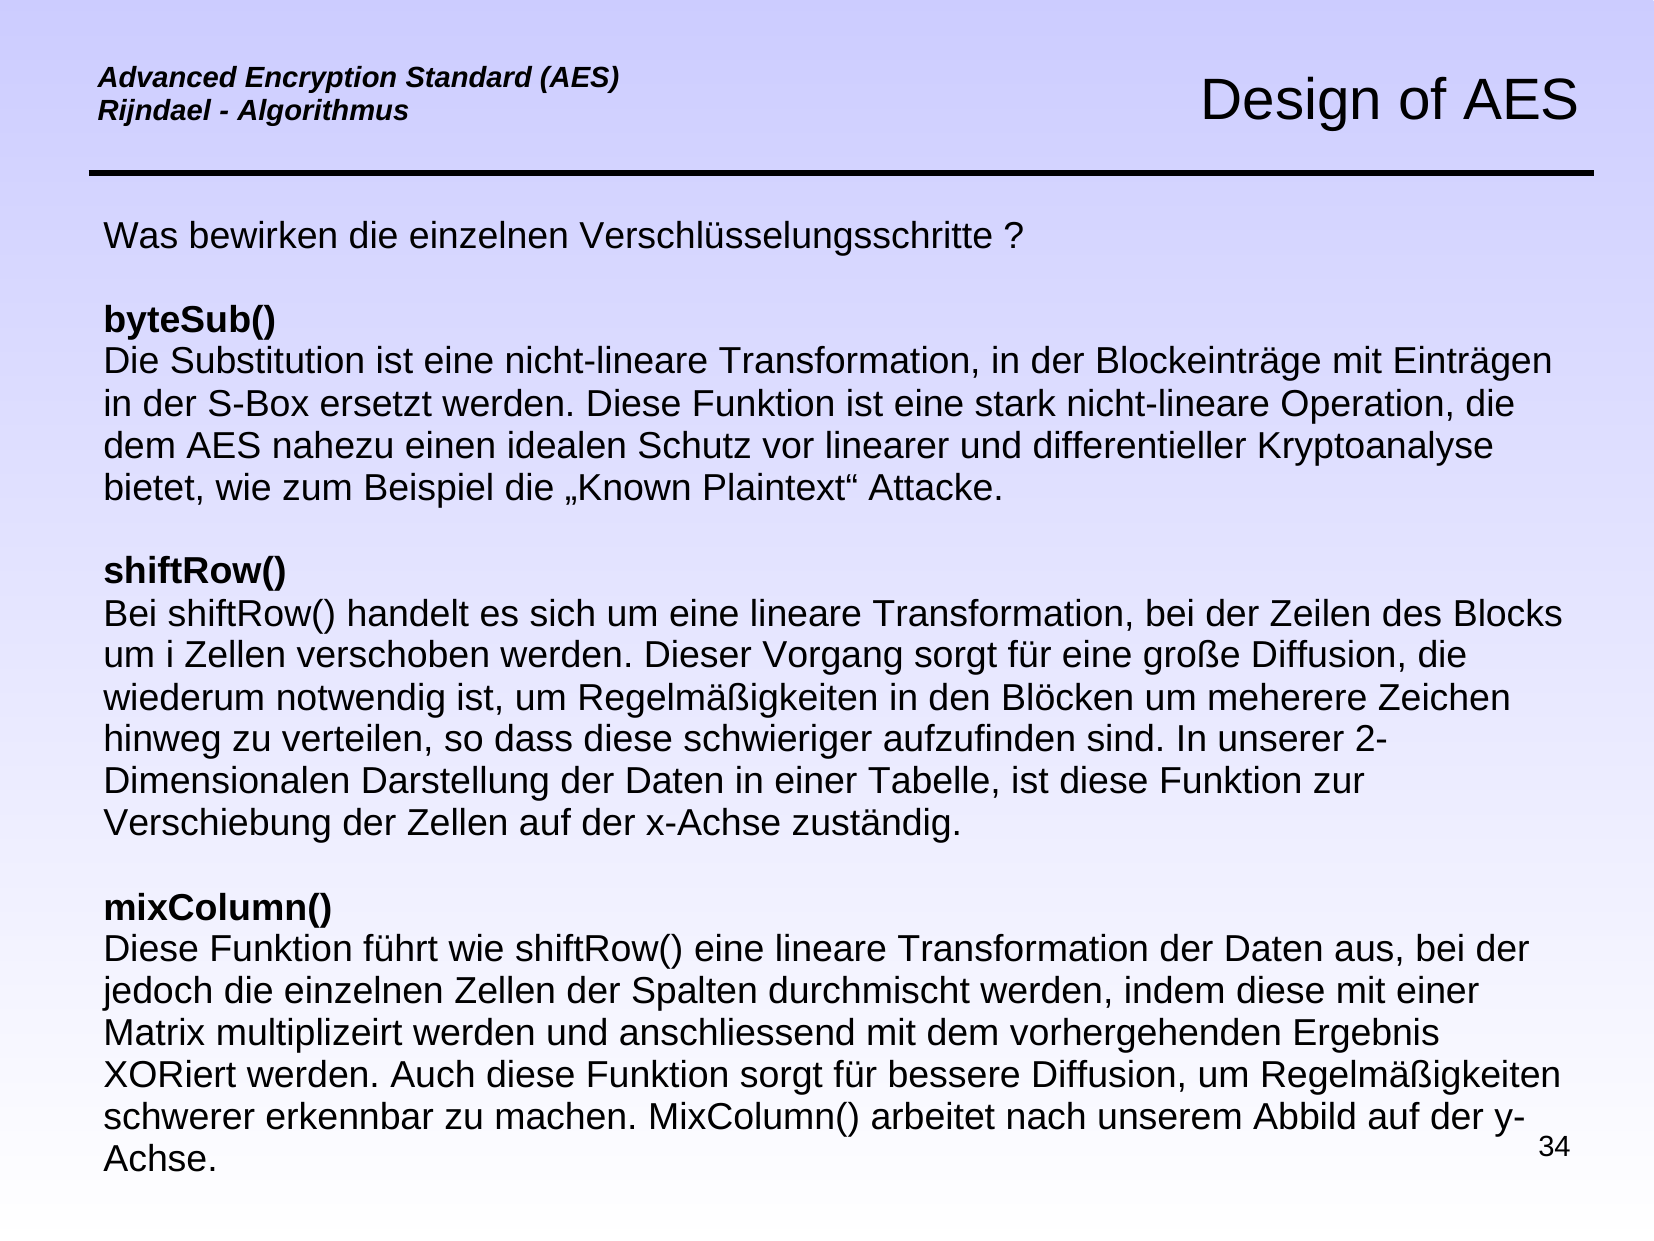

Advanced Encryption Standard (AES)
Rijndael - Algorithmus
Design of AES
Was bewirken die einzelnen Verschlüsselungsschritte ?
byteSub()
Die Substitution ist eine nicht-lineare Transformation, in der Blockeinträge mit Einträgen in der S-Box ersetzt werden. Diese Funktion ist eine stark nicht-lineare Operation, die dem AES nahezu einen idealen Schutz vor linearer und differentieller Kryptoanalyse bietet, wie zum Beispiel die „Known Plaintext“ Attacke.
shiftRow()
Bei shiftRow() handelt es sich um eine lineare Transformation, bei der Zeilen des Blocks um i Zellen verschoben werden. Dieser Vorgang sorgt für eine große Diffusion, die wiederum notwendig ist, um Regelmäßigkeiten in den Blöcken um meherere Zeichen hinweg zu verteilen, so dass diese schwieriger aufzufinden sind. In unserer 2-Dimensionalen Darstellung der Daten in einer Tabelle, ist diese Funktion zur Verschiebung der Zellen auf der x-Achse zuständig.
mixColumn()
Diese Funktion führt wie shiftRow() eine lineare Transformation der Daten aus, bei der jedoch die einzelnen Zellen der Spalten durchmischt werden, indem diese mit einer Matrix multiplizeirt werden und anschliessend mit dem vorhergehenden Ergebnis XORiert werden. Auch diese Funktion sorgt für bessere Diffusion, um Regelmäßigkeiten schwerer erkennbar zu machen. MixColumn() arbeitet nach unserem Abbild auf der y-Achse.
34